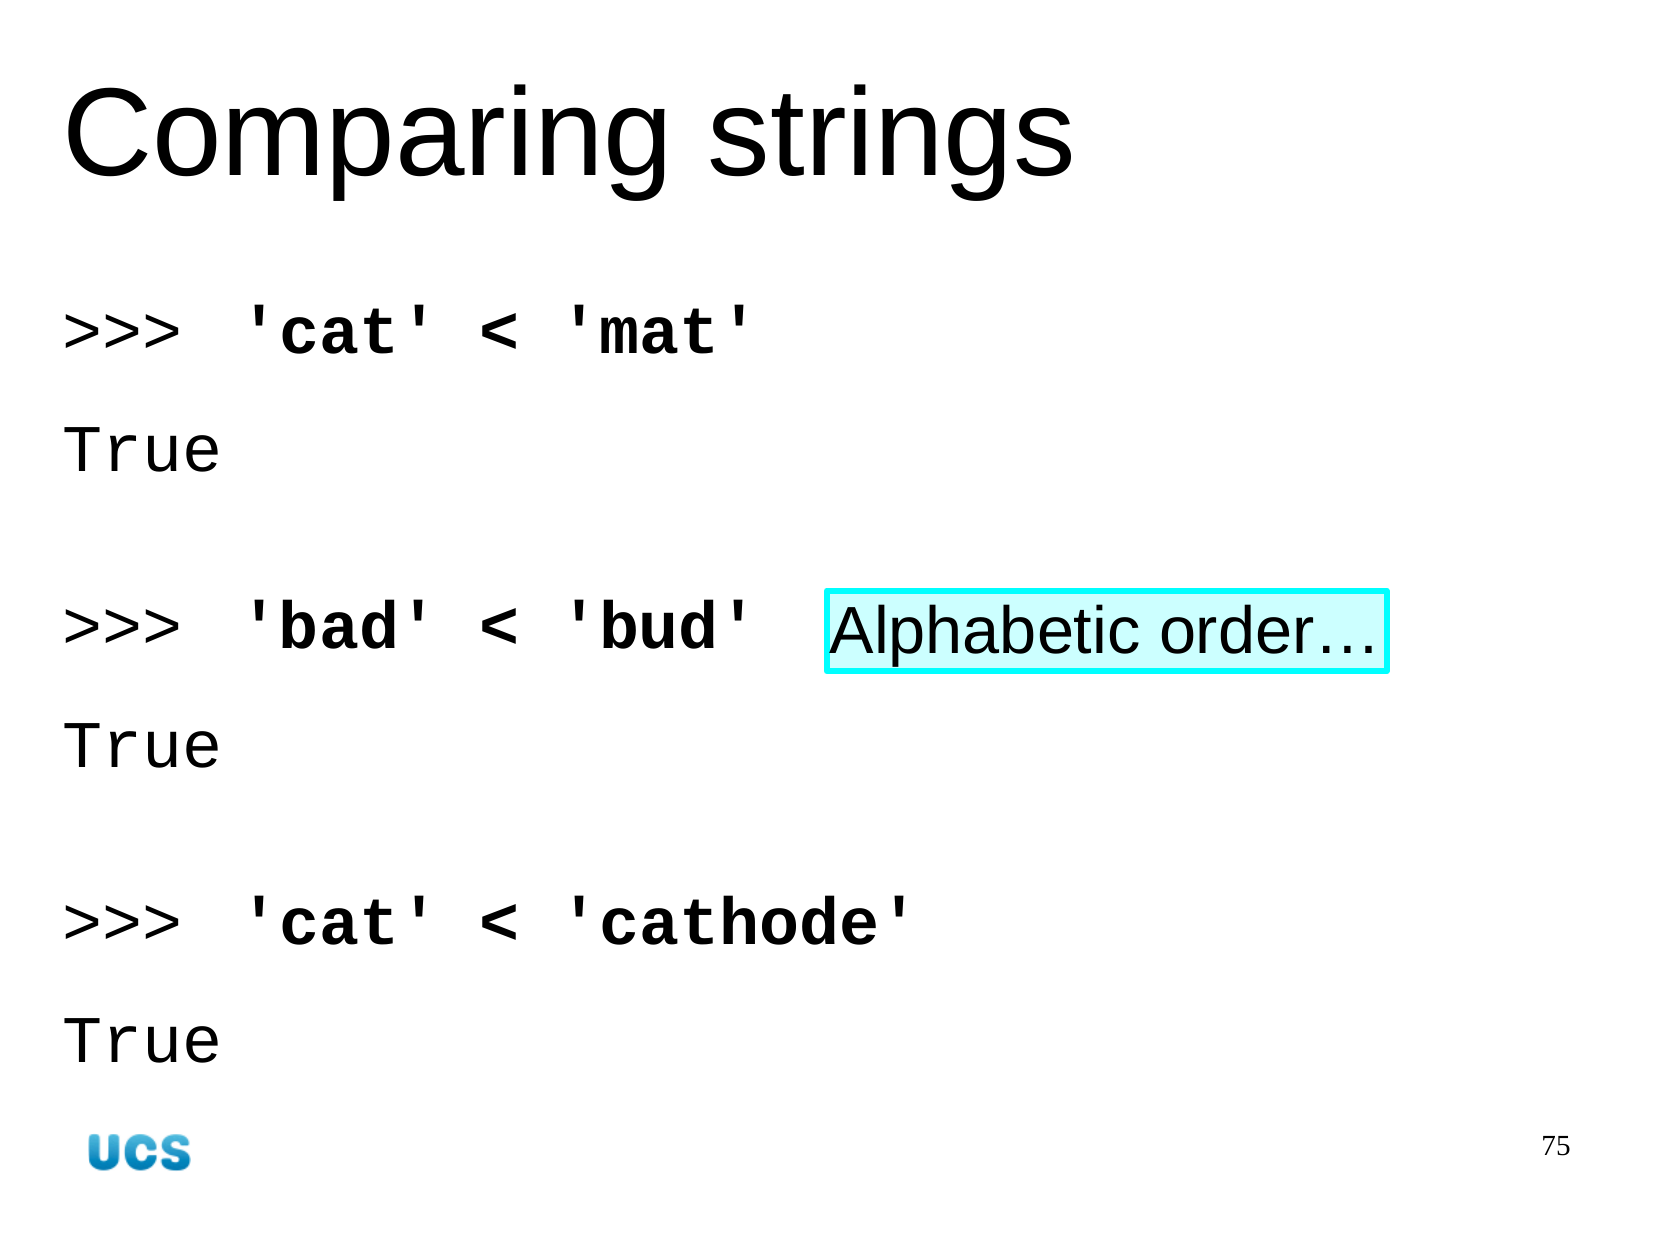

Comparing strings
>>>
'cat' < 'mat'
True
>>>
'bad' < 'bud'
Alphabetic order…
True
>>>
'cat' < 'cathode'
True
75